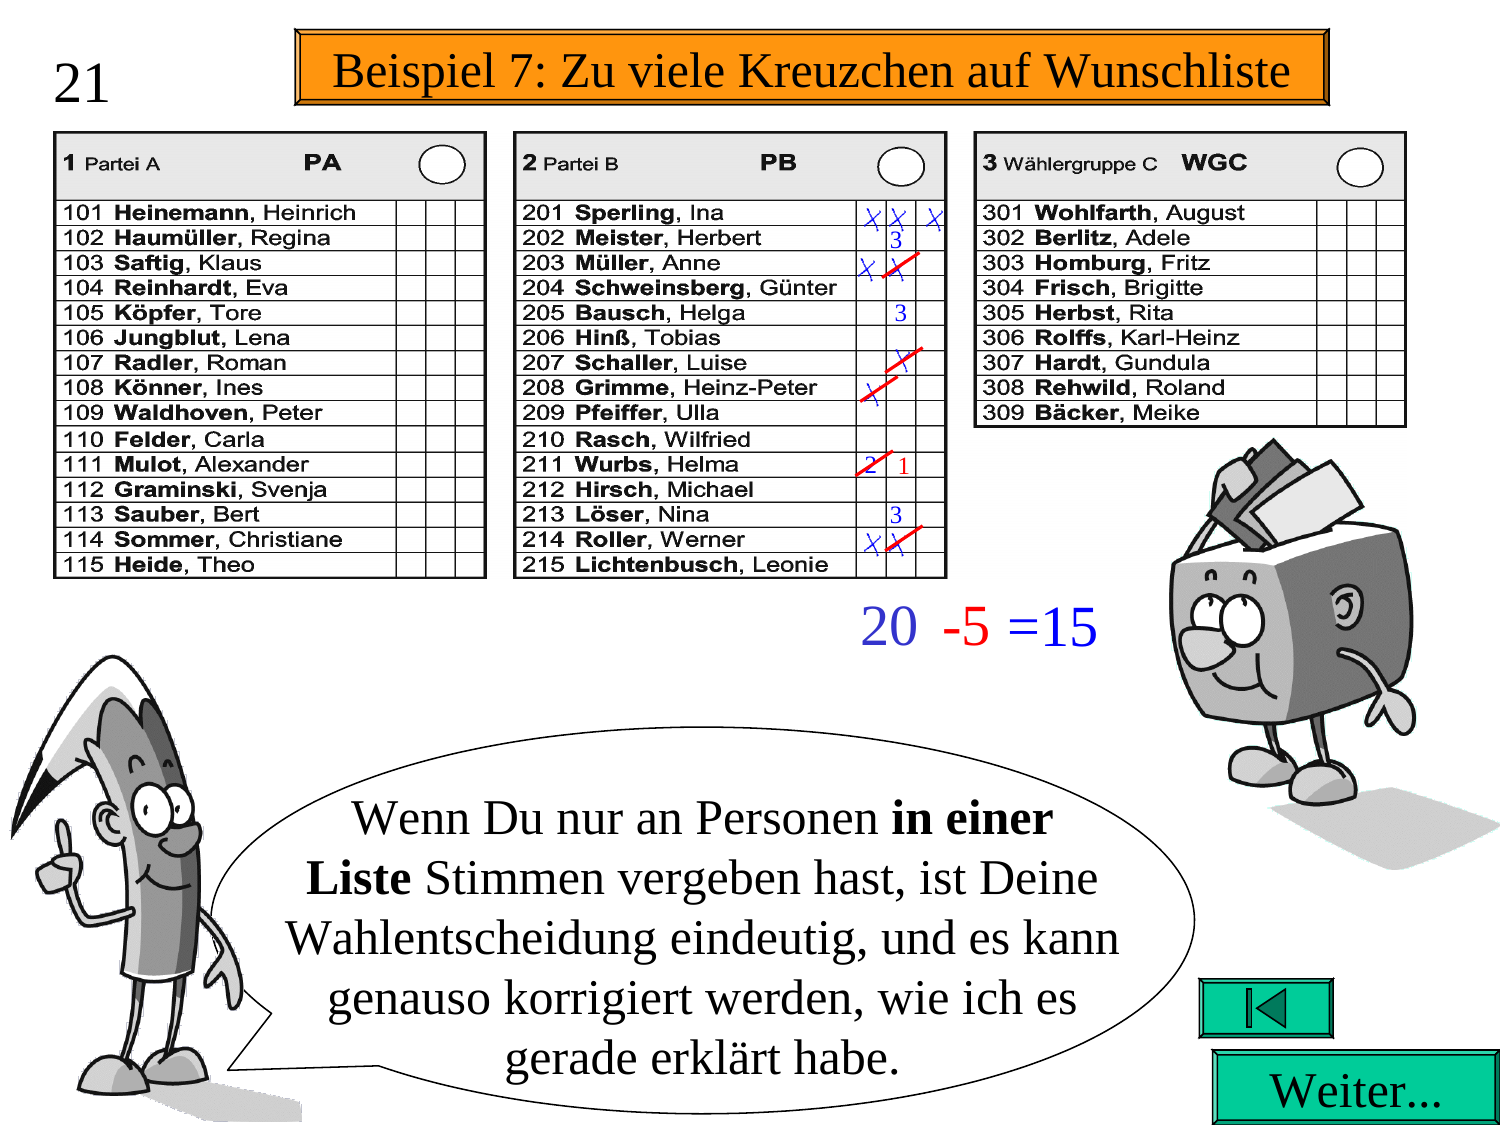

Beispiel : Zu viele Kreuzchen auf Wunschliste
Beispiel 7: Zu viele Kreuzchen auf Wunschliste
21
3
3
2
1
3
20
-5
=15
Wenn Du nur an Personen in einer
Liste Stimmen vergeben hast, ist Deine
Wahlentscheidung eindeutig, und es kann
genauso korrigiert werden, wie ich es
gerade erklärt habe.
Weiter...